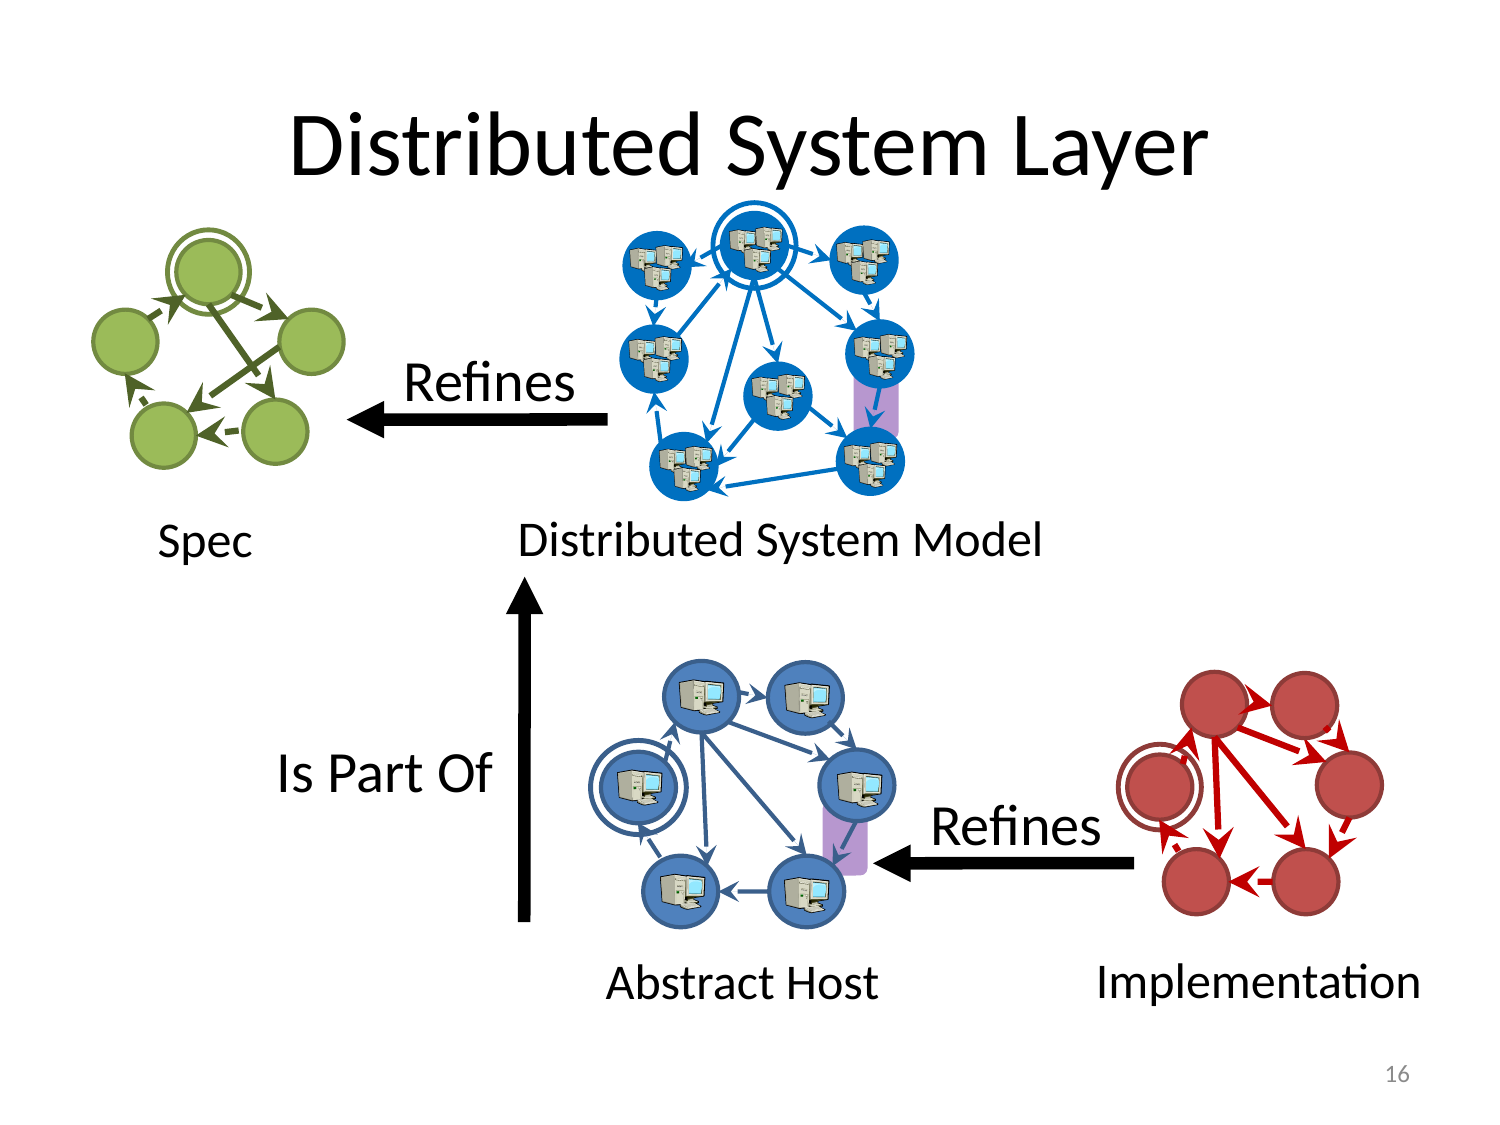

# Distributed System Layer
Distributed System Model
Spec
Refines
Is Part Of
Abstract Host
Implementation
Refines